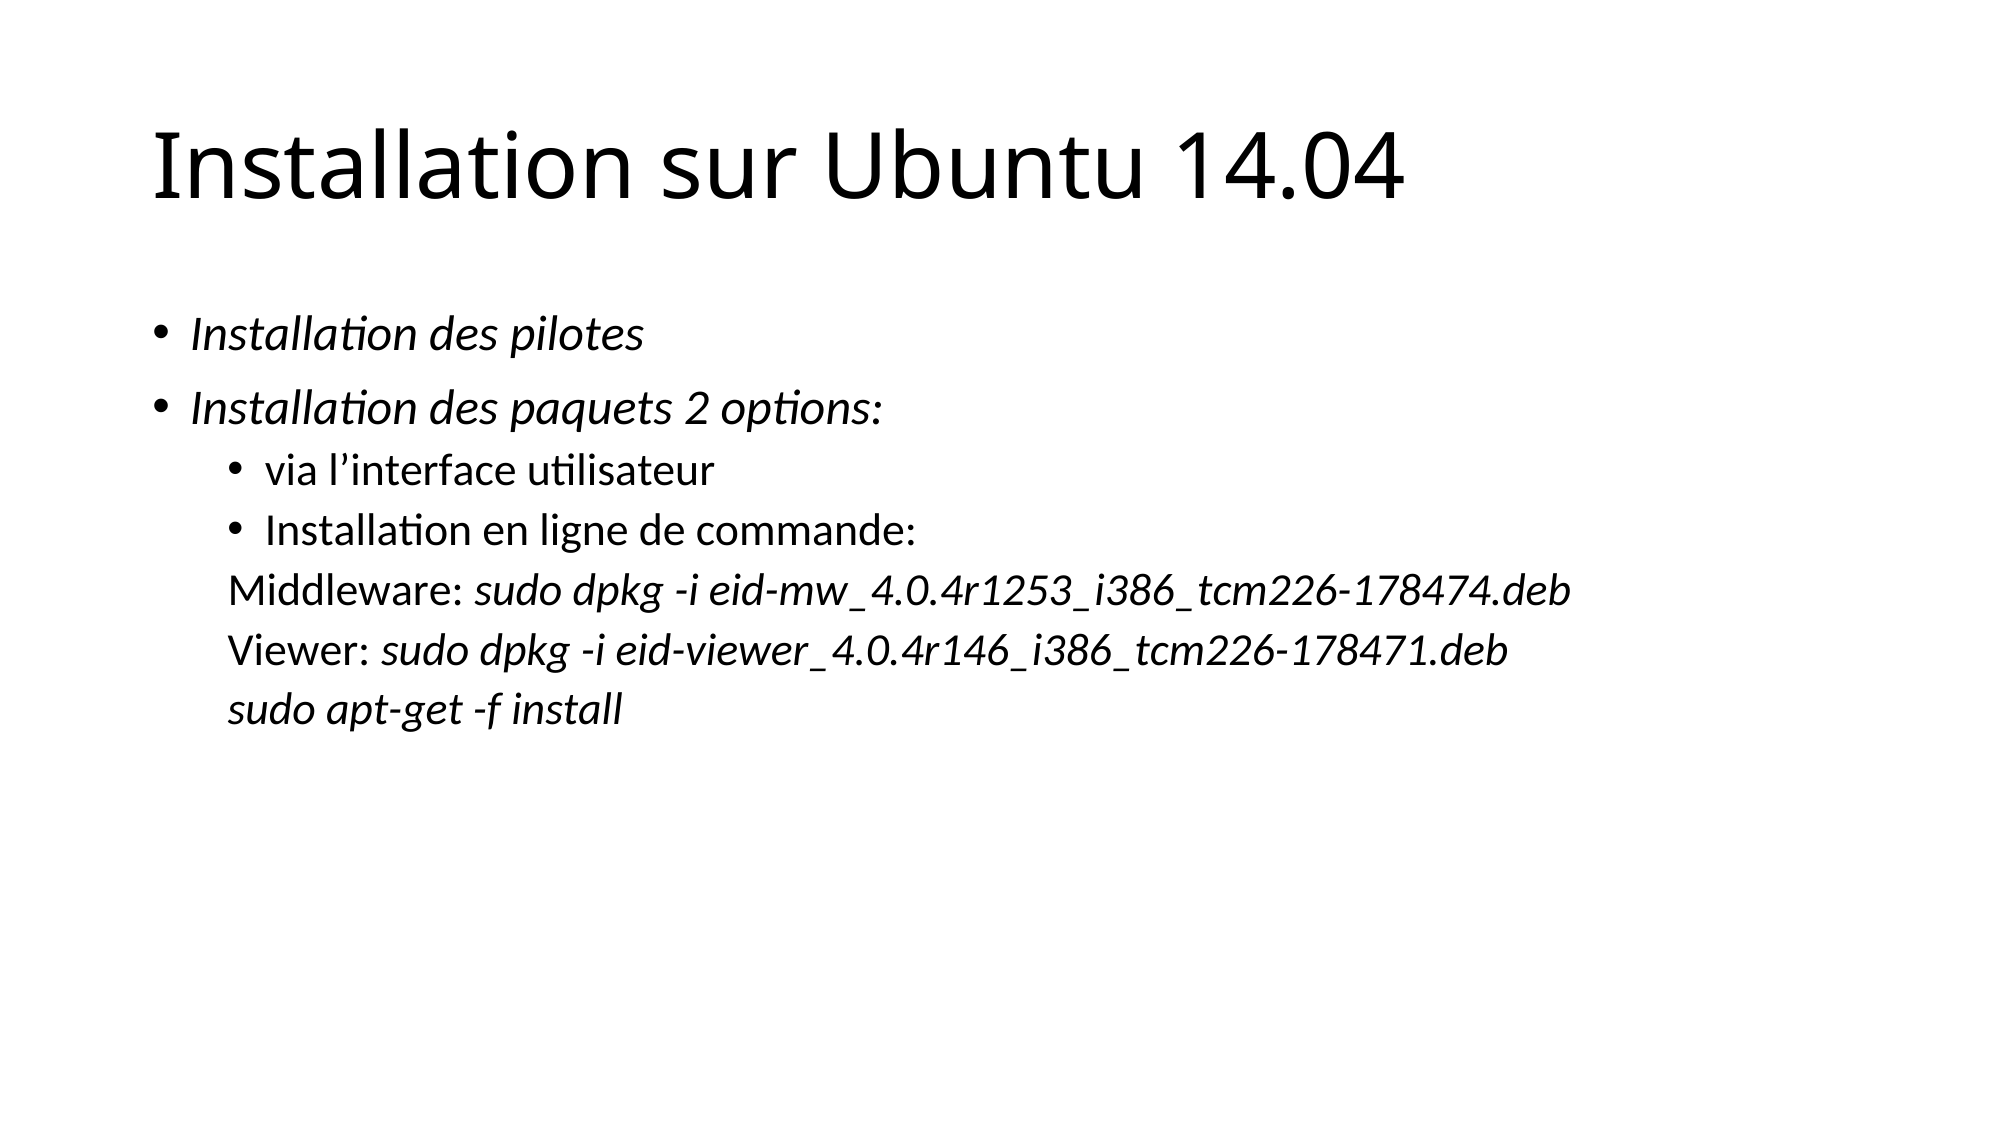

Installation sur Ubuntu 14.04
Installation des pilotes
Installation des paquets 2 options:
via l’interface utilisateur
Installation en ligne de commande:
Middleware: sudo dpkg -i eid-mw_4.0.4r1253_i386_tcm226-178474.deb
Viewer: sudo dpkg -i eid-viewer_4.0.4r146_i386_tcm226-178471.deb
sudo apt-get -f install